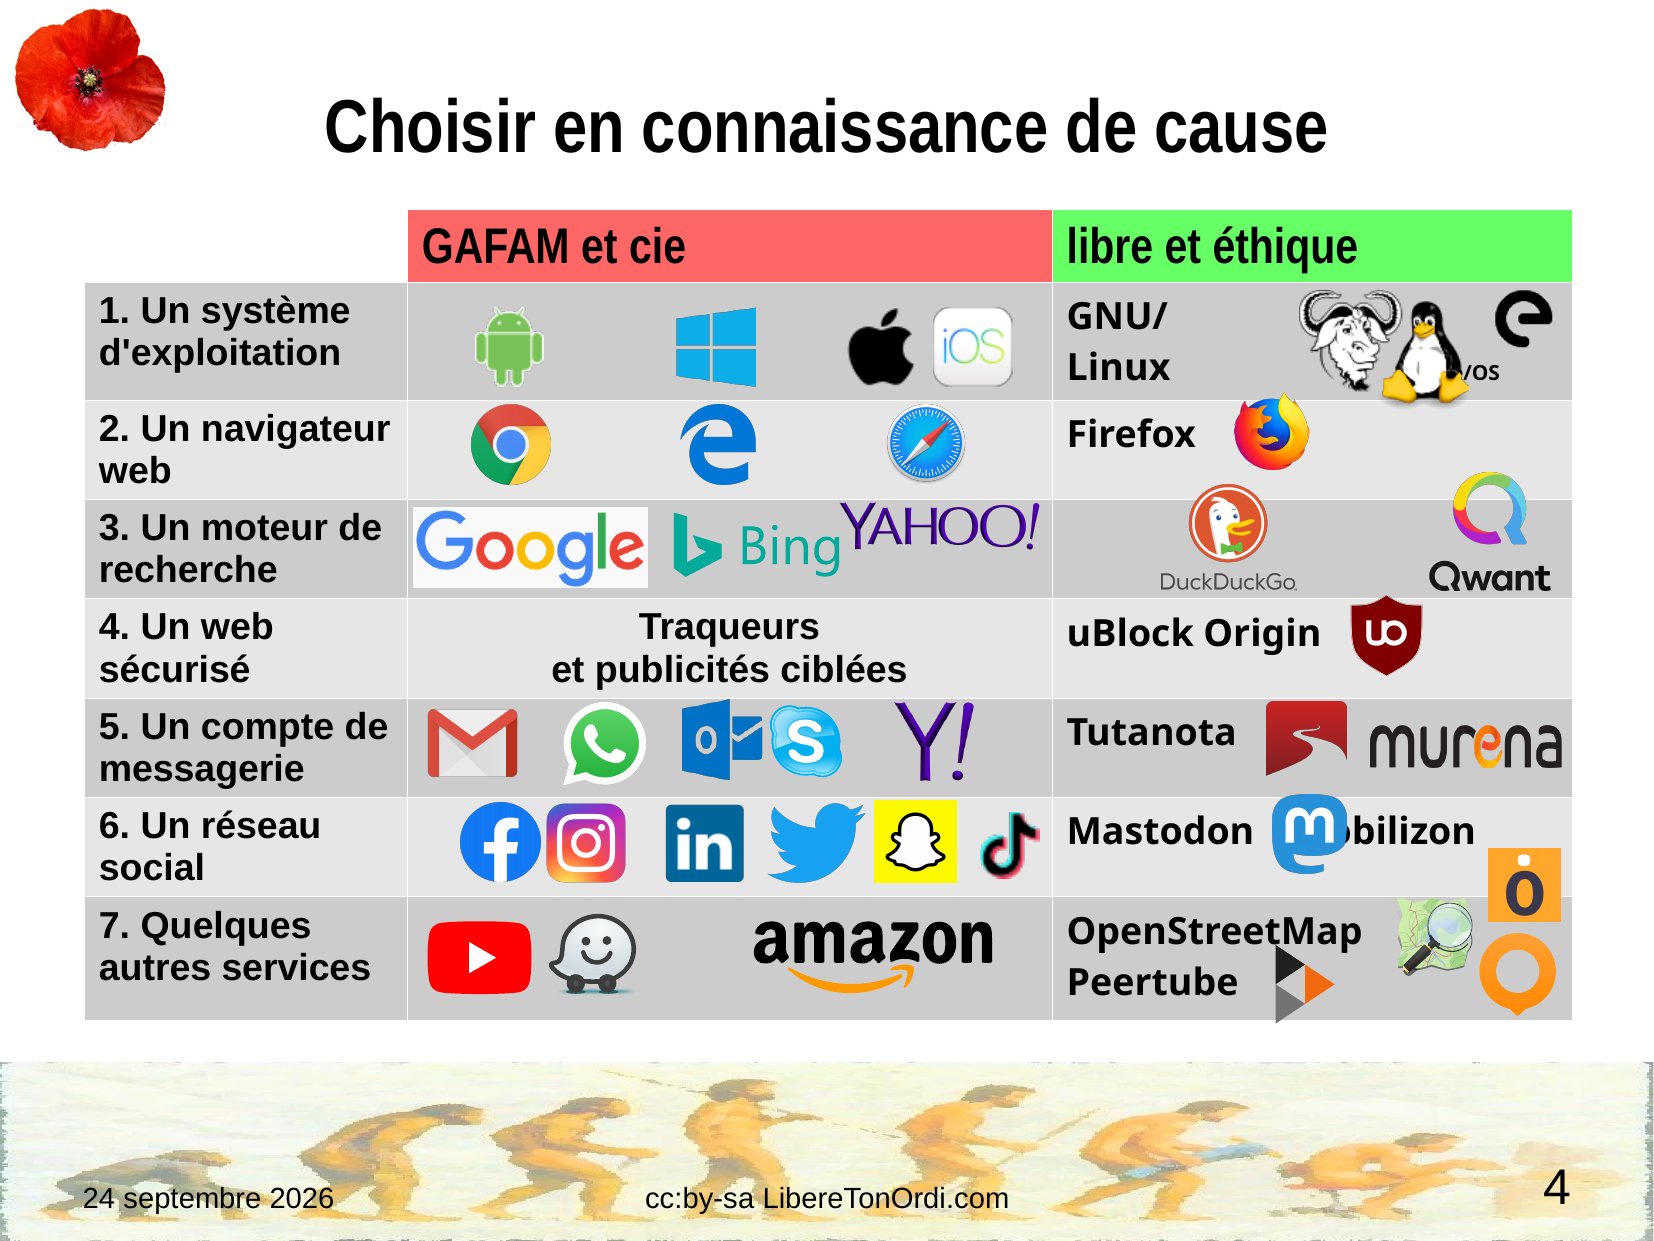

# Choisir en connaissance de cause
| | GAFAM et cie | libre et éthique |
| --- | --- | --- |
| 1. Un système d'exploitation | | GNU/Linux /e/OS |
| 2. Un navigateur web | | Firefox |
| 3. Un moteur de recherche | | |
| 4. Un web sécurisé | Traqueurs et publicités ciblées | uBlock Origin |
| 5. Un compte de messagerie | | Tutanota |
| 6. Un réseau social | | Mastodon Mobilizon |
| 7. Quelques autres services | | OpenStreetMap Peertube |
cc:by-sa LibereTonOrdi.com
4